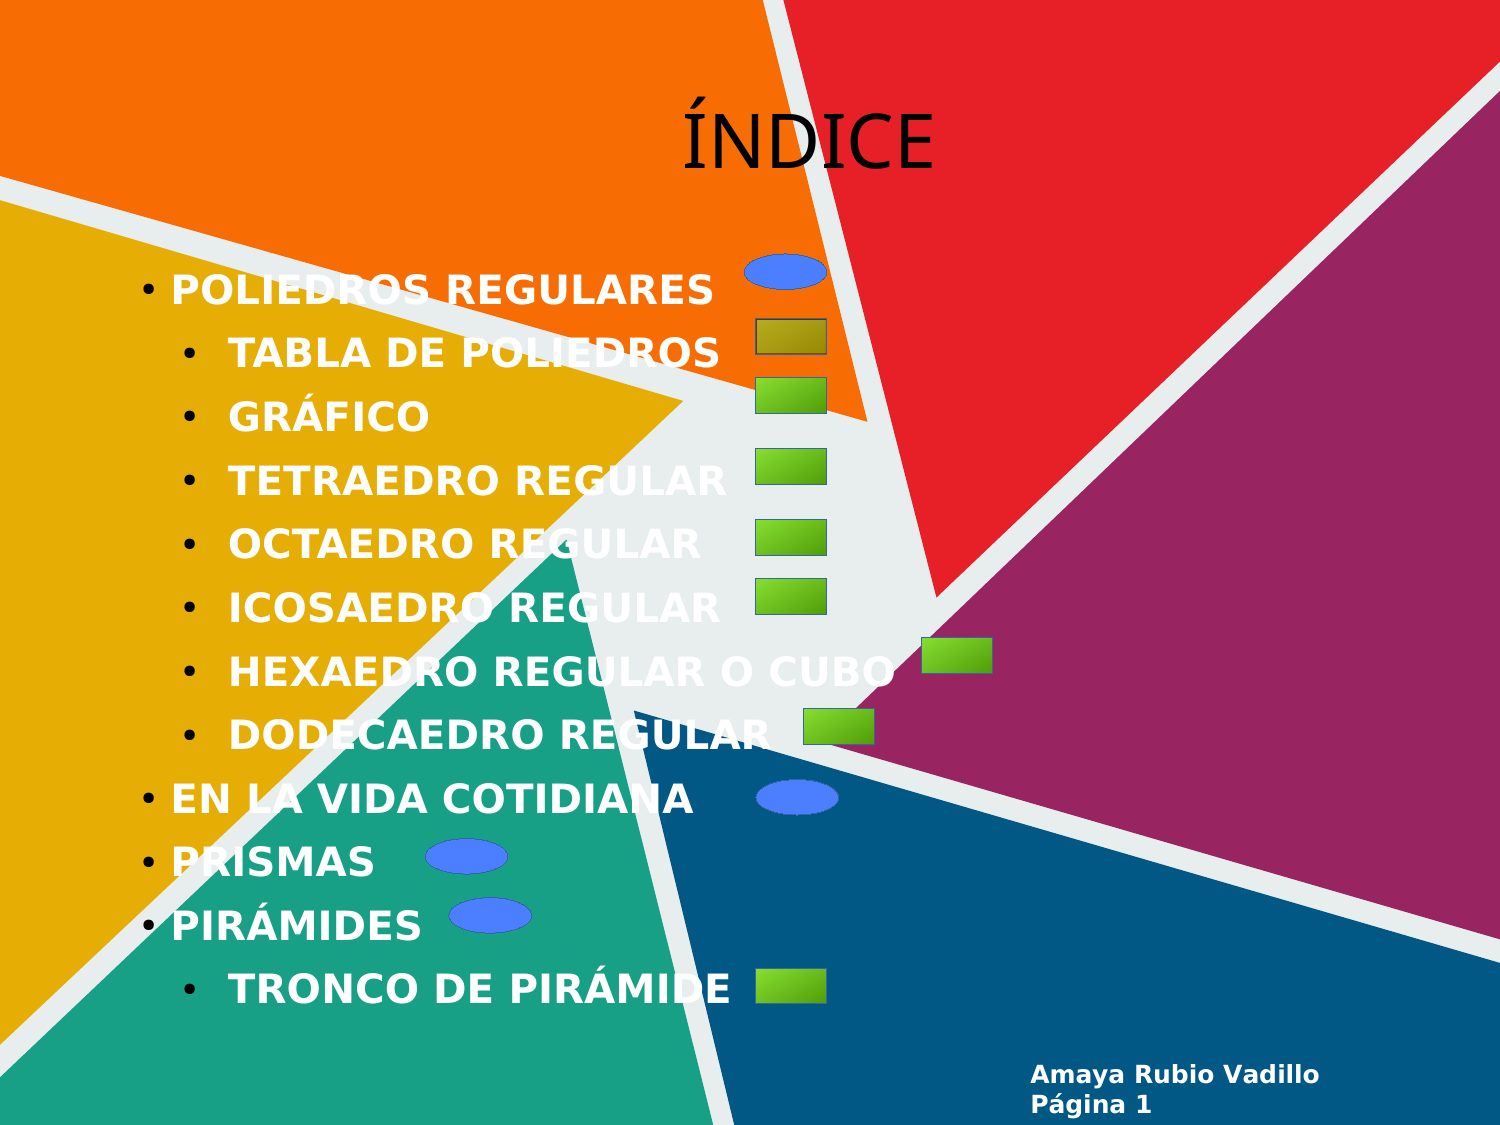

# ÍNDICE
POLIEDROS REGULARES
TABLA DE POLIEDROS
GRÁFICO
TETRAEDRO REGULAR
OCTAEDRO REGULAR
ICOSAEDRO REGULAR
HEXAEDRO REGULAR O CUBO
DODECAEDRO REGULAR
EN LA VIDA COTIDIANA
PRISMAS
PIRÁMIDES
TRONCO DE PIRÁMIDE
Amaya Rubio
2
Amaya Rubio Vadillo	 Página 1